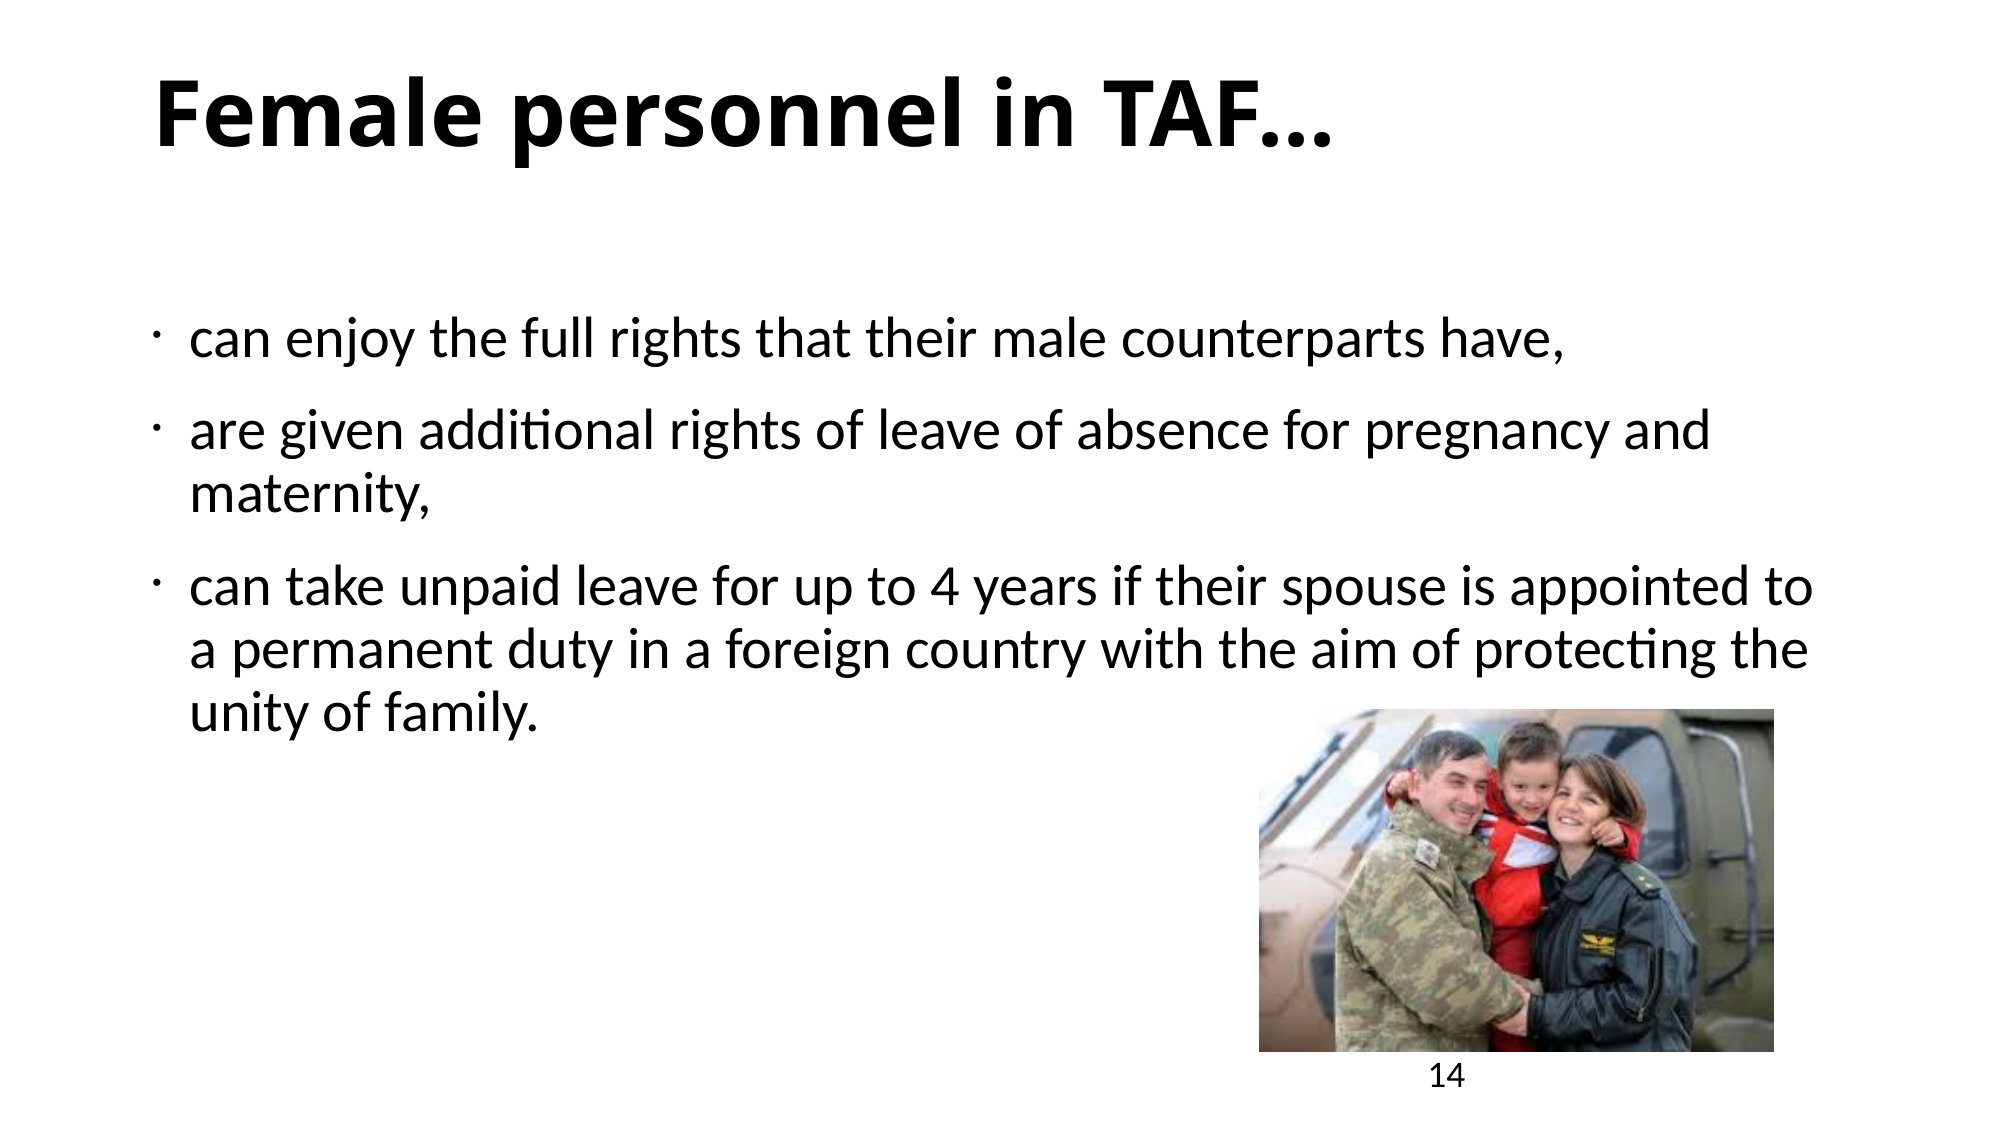

# Female personnel in TAF...
can enjoy the full rights that their male counterparts have,
are given additional rights of leave of absence for pregnancy and maternity,
can take unpaid leave for up to 4 years if their spouse is appointed to a permanent duty in a foreign country with the aim of protecting the unity of family.